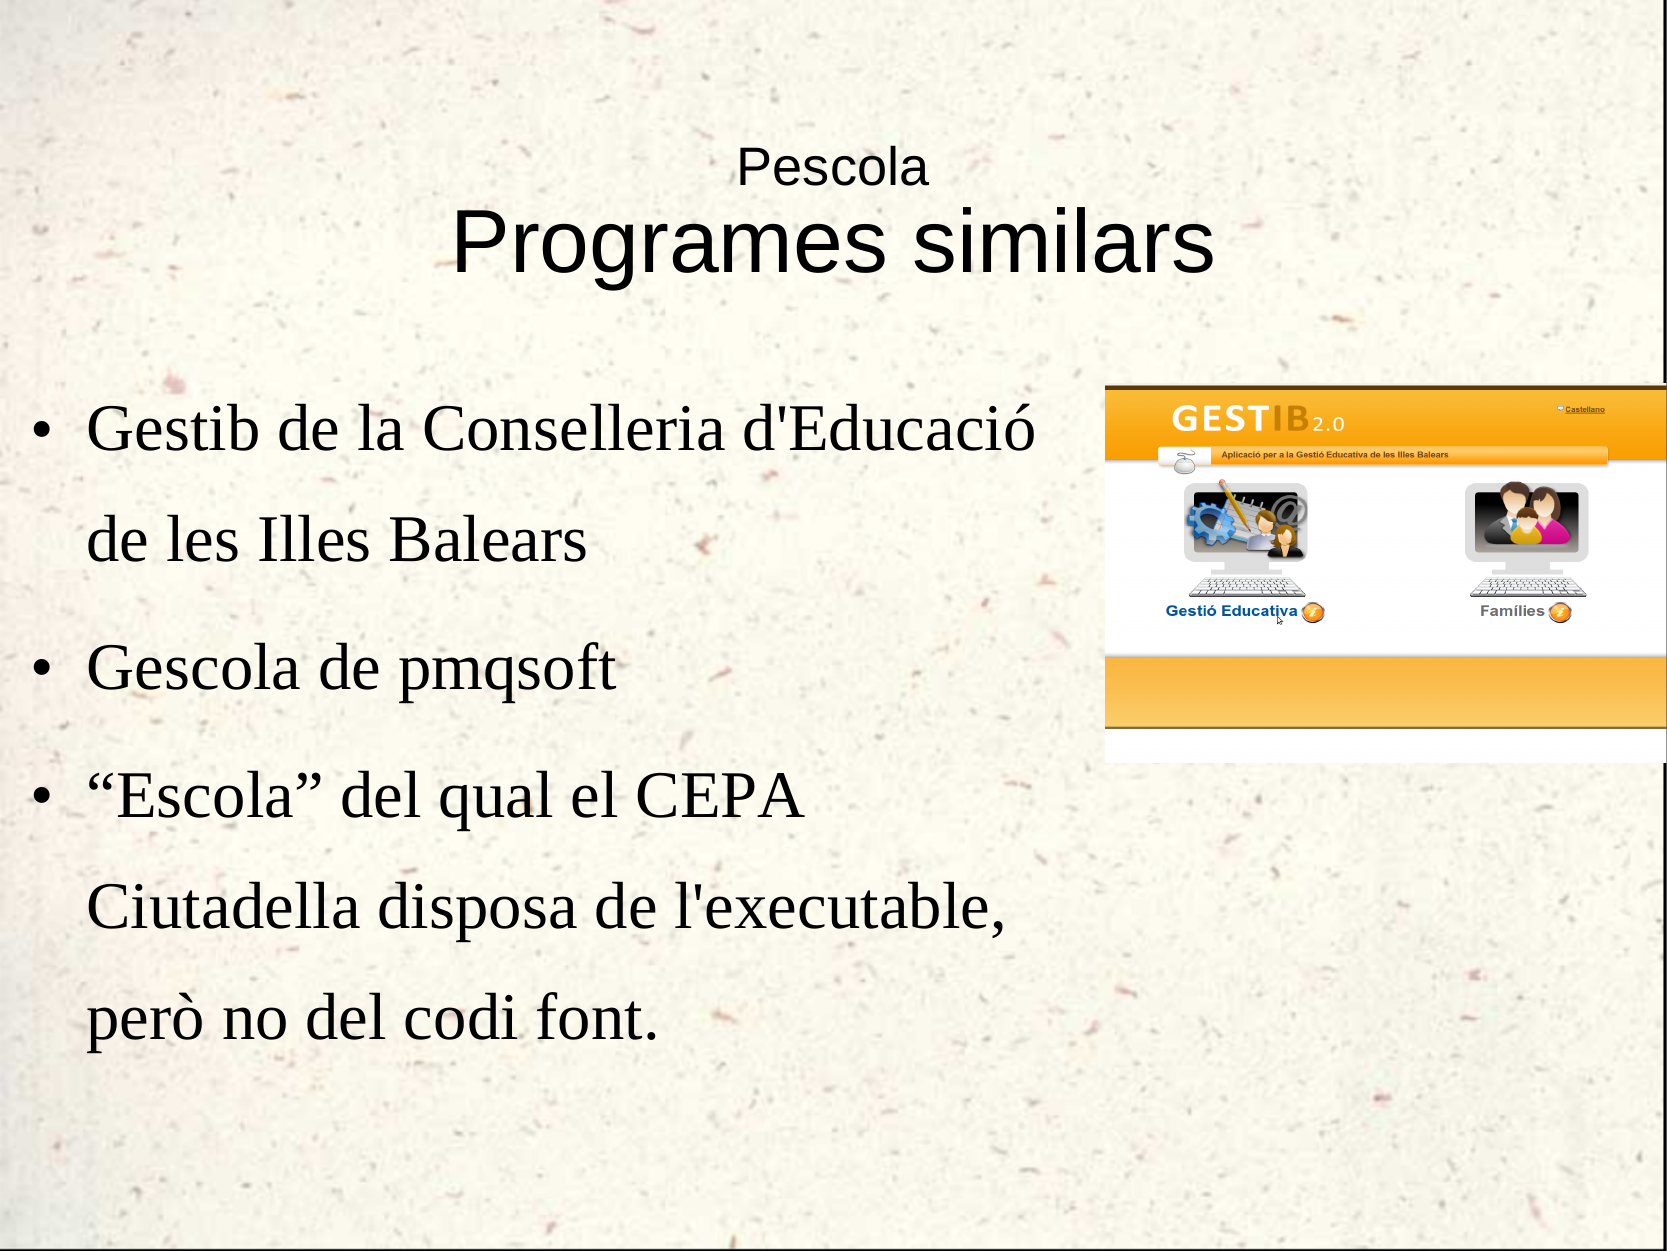

# Pescola Programes similars
Gestib de la Conselleria d'Educació de les Illes Balears
Gescola de pmqsoft
“Escola” del qual el CEPA Ciutadella disposa de l'executable, però no del codi font.